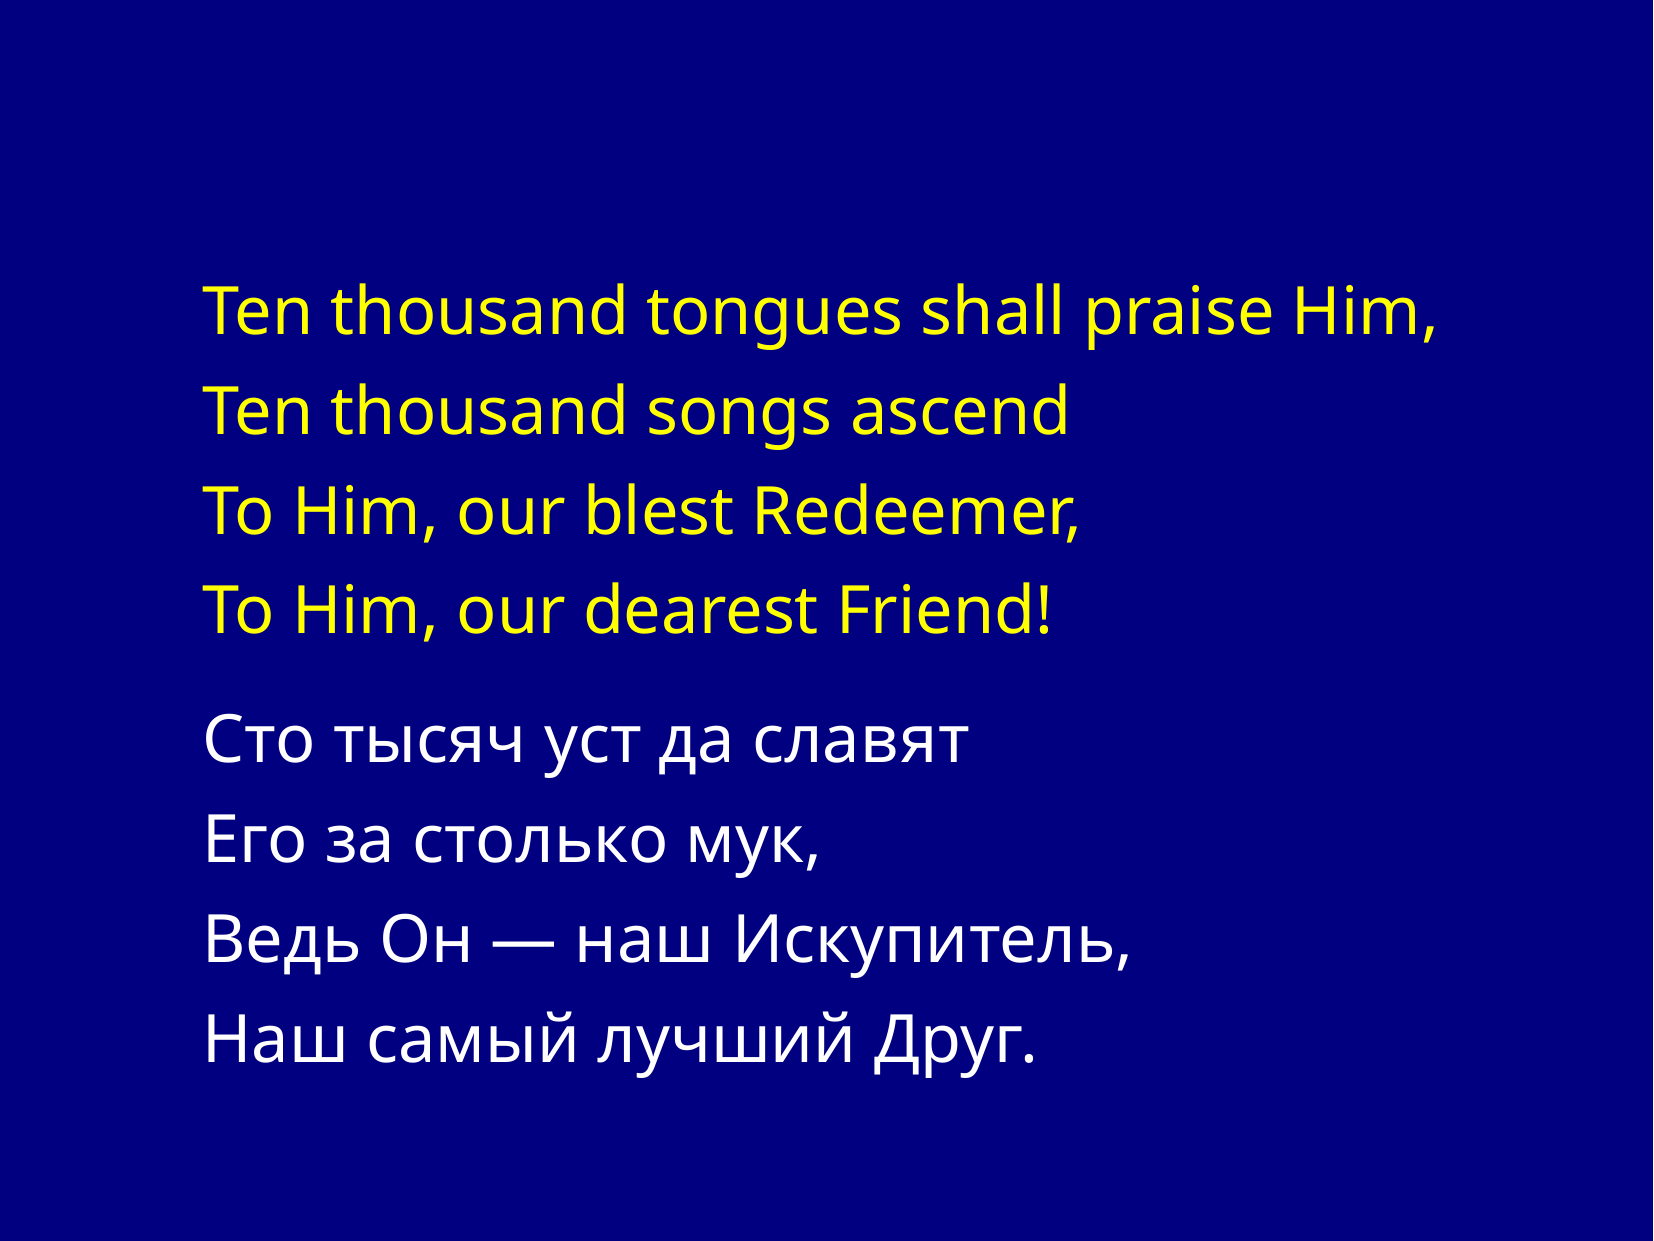

Ten thousand tongues shall praise Him,
	Ten thousand songs ascend
	To Him, our blest Redeemer,
	To Him, our dearest Friend!
	Сто тысяч уст да славят
	Его за столько мук,
	Ведь Он — наш Искупитель,
	Наш самый лучший Друг.